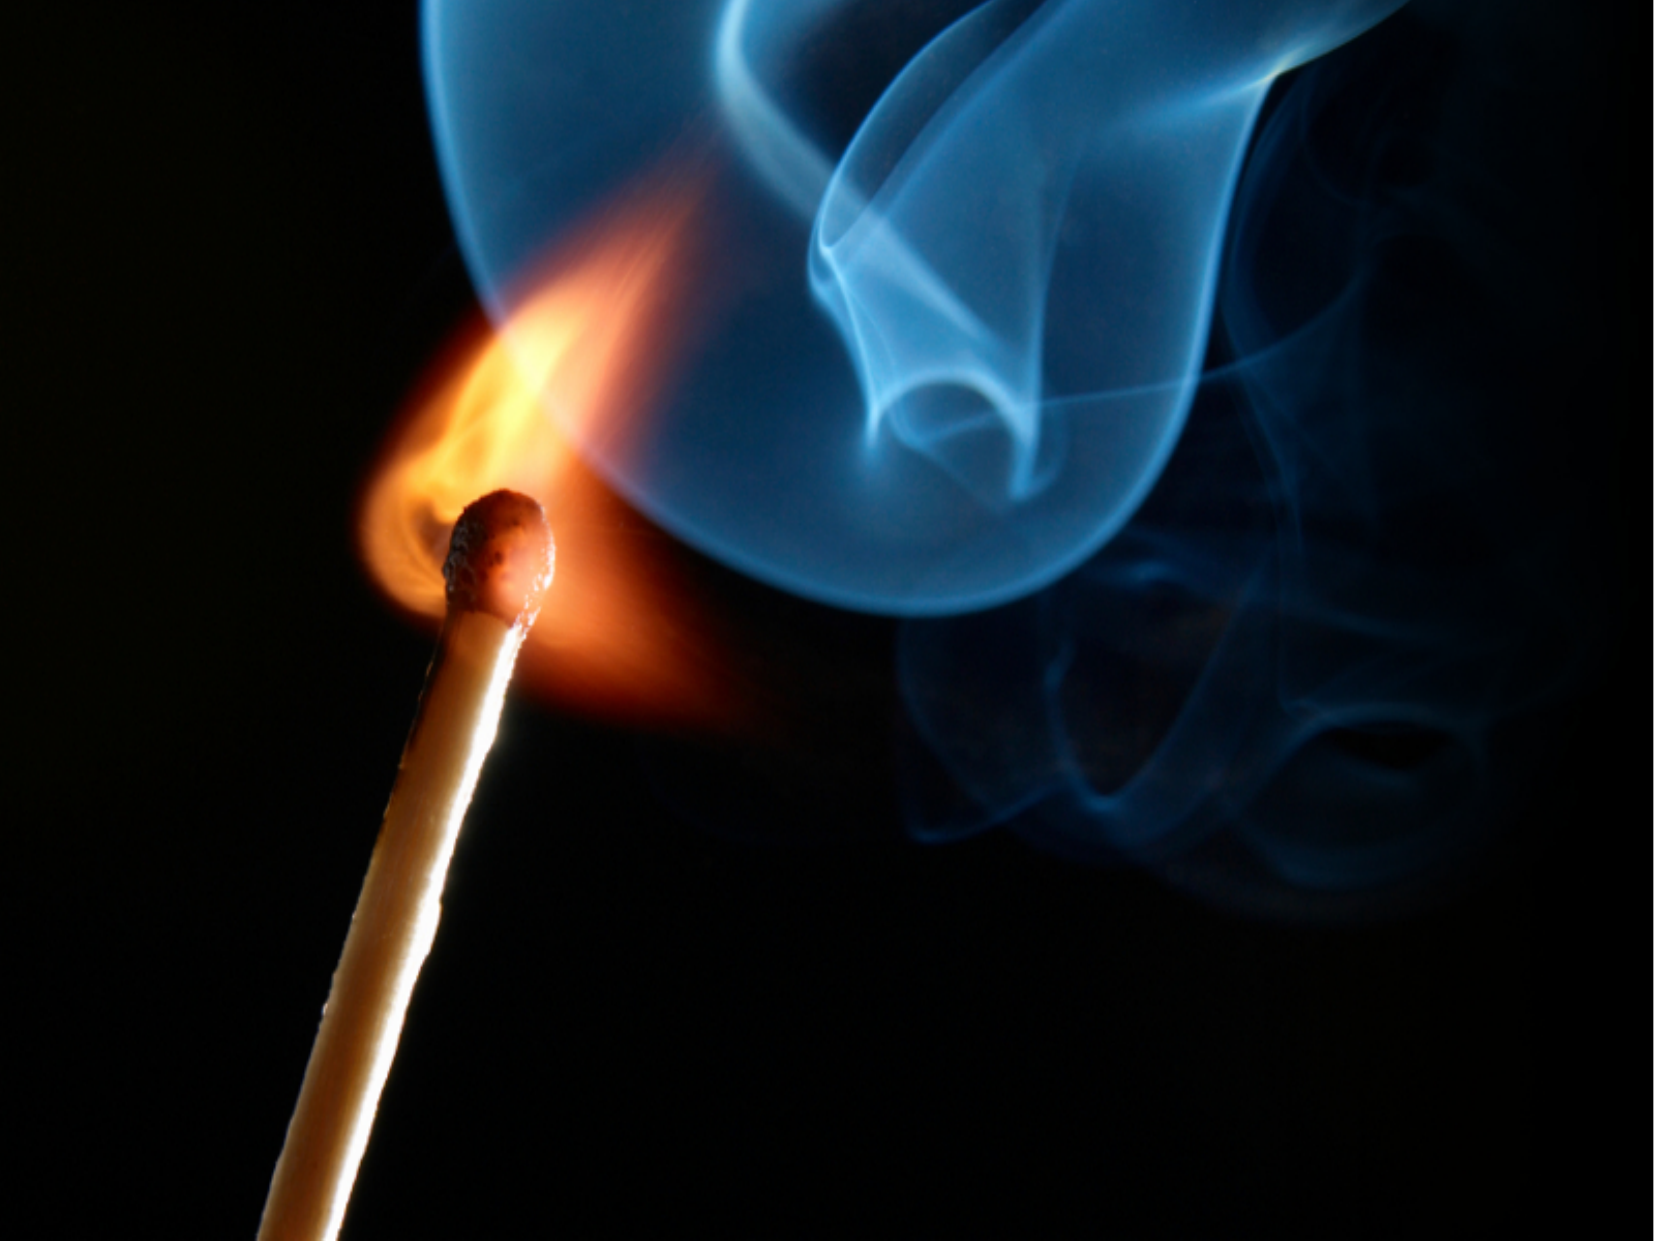

DAI UN PESCE A UN UOMO E LO NUTRIRAI UN GIORNO
INSEGNAGLI A PESCARE E LO SFAMERAI TUTTA LA VITA.
 PROVERBIO CINESE